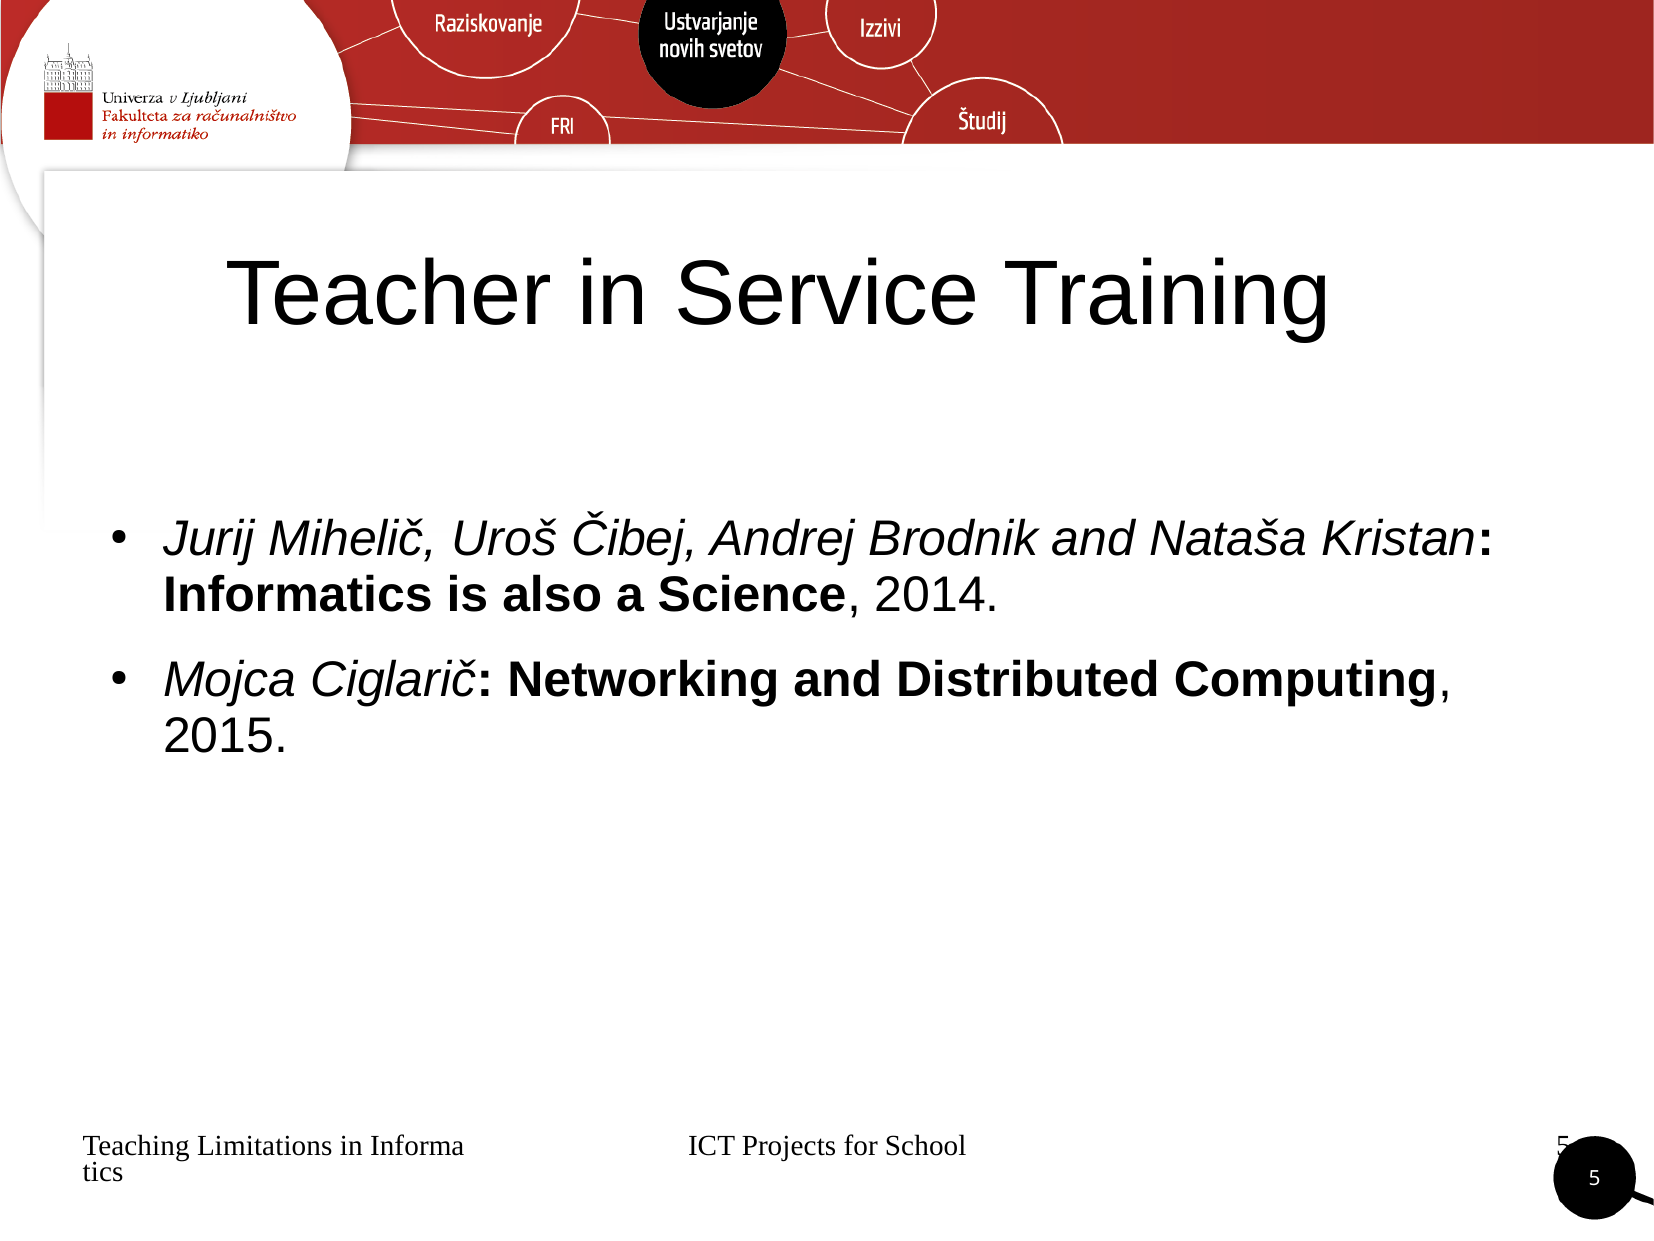

# Teacher in Service Training
Jurij Mihelič, Uroš Čibej, Andrej Brodnik and Nataša Kristan: Informatics is also a Science, 2014.
Mojca Ciglarič: Networking and Distributed Computing, 2015.
Teaching Limitations in Informatics
ICT Projects for School
5